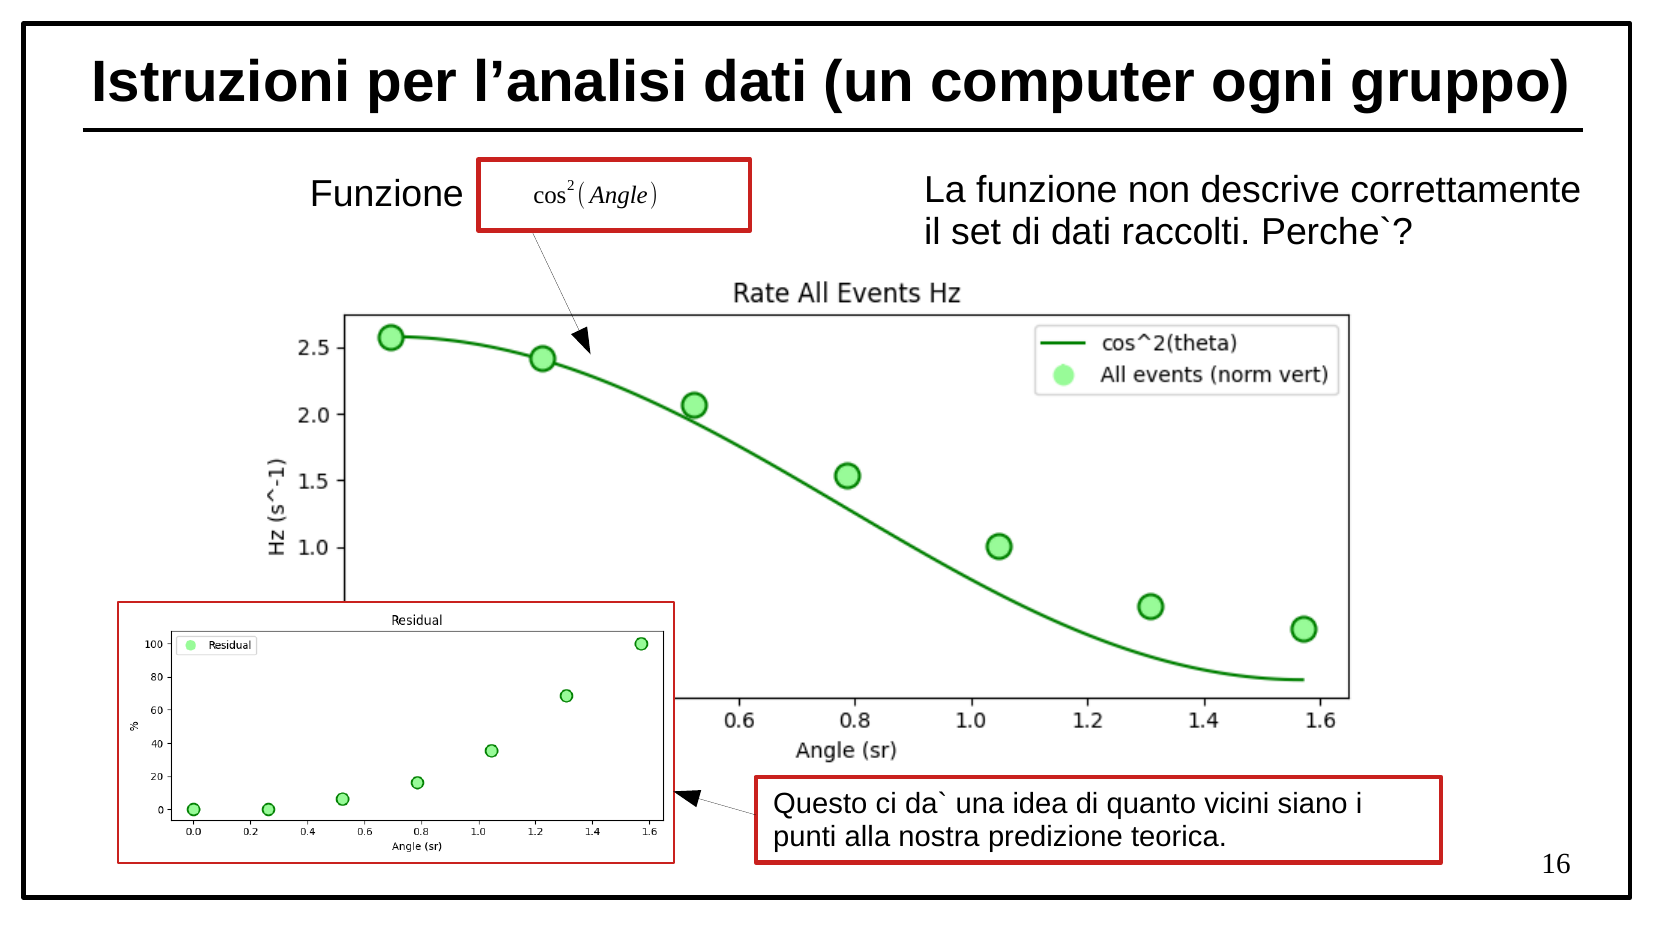

Istruzioni per l’analisi dati (un computer ogni gruppo)
La funzione non descrive correttamente il set di dati raccolti. Perche`?
Funzione
Questo ci da` una idea di quanto vicini siano i punti alla nostra predizione teorica.
16